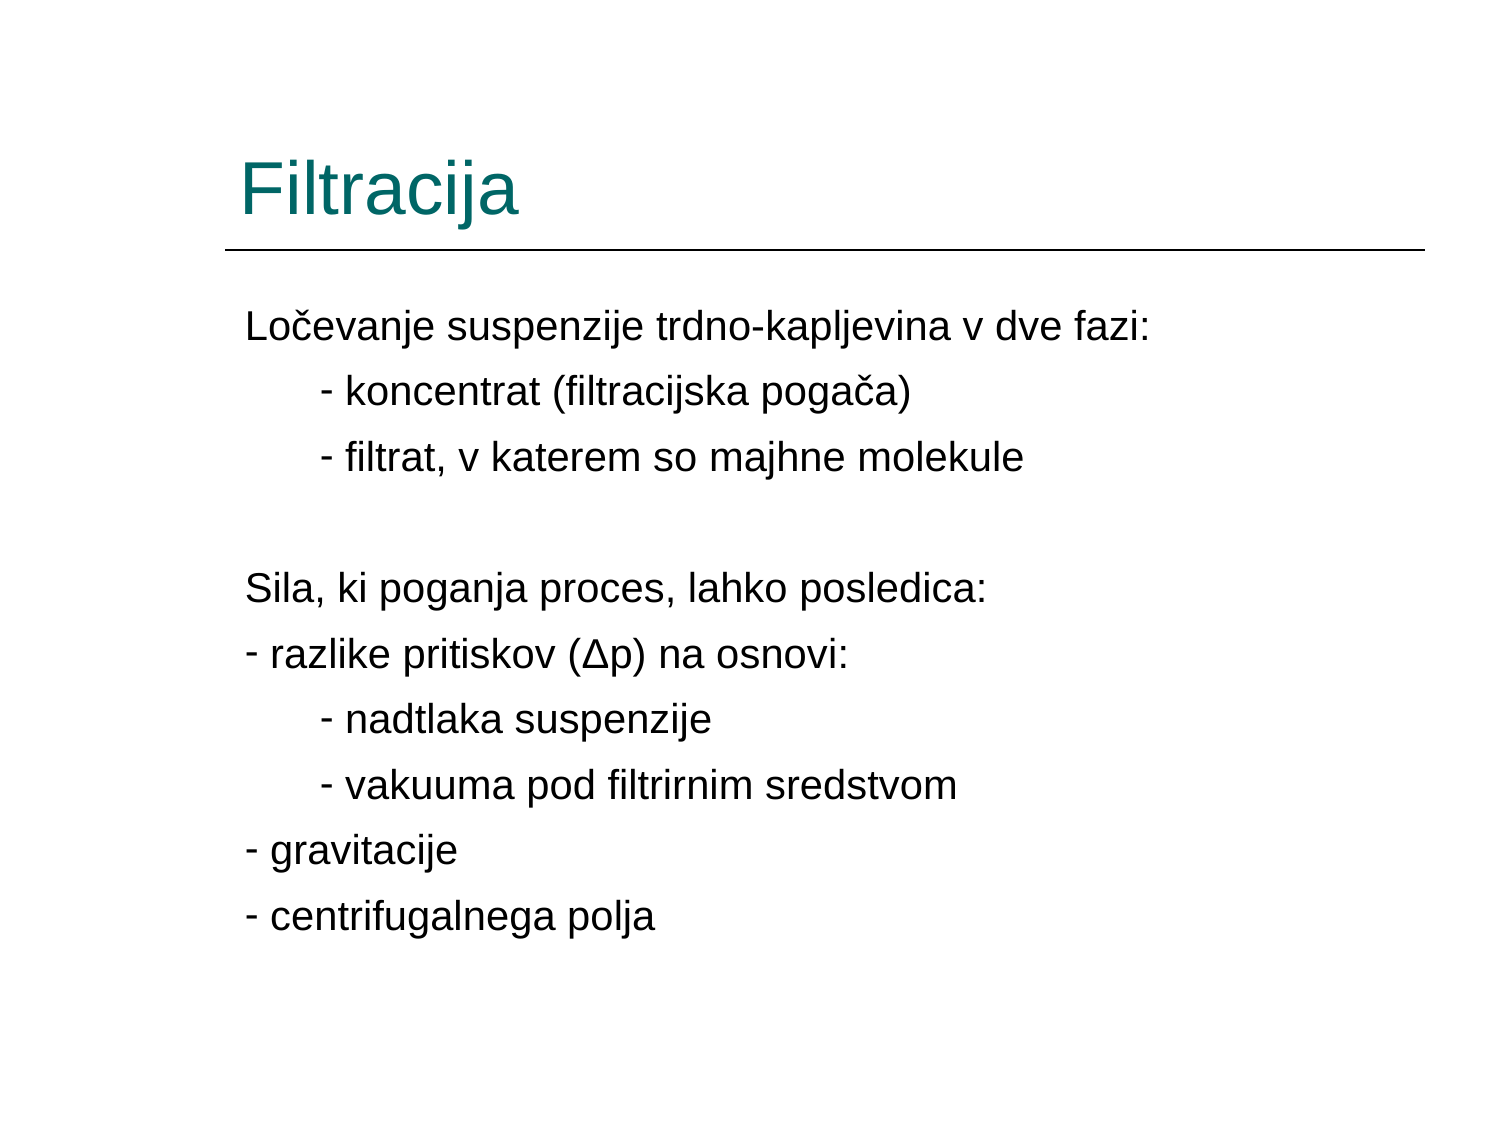

# Filtracija
Ločevanje suspenzije trdno-kapljevina v dve fazi:
 koncentrat (filtracijska pogača)
 filtrat, v katerem so majhne molekule
Sila, ki poganja proces, lahko posledica:
 razlike pritiskov (Δp) na osnovi:
 nadtlaka suspenzije
 vakuuma pod filtrirnim sredstvom
 gravitacije
 centrifugalnega polja